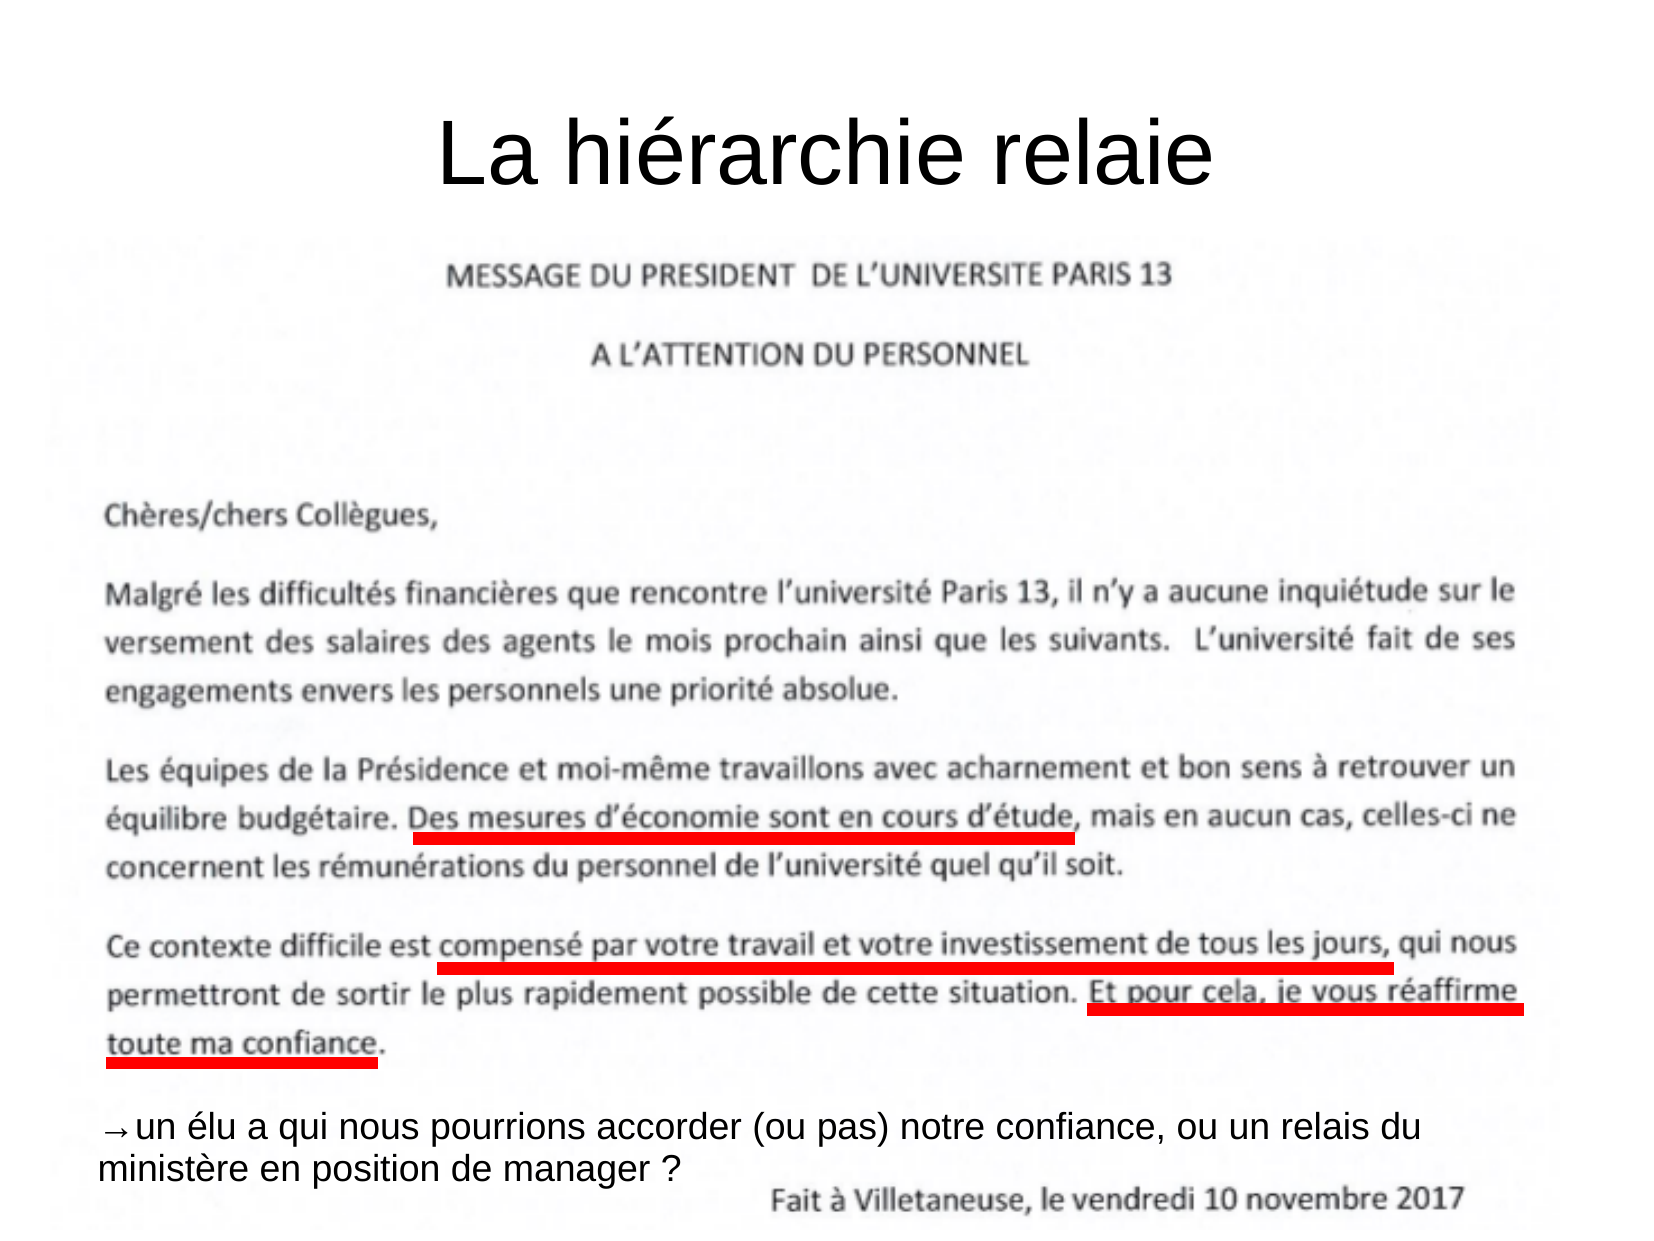

# La hiérarchie relaie
→un élu a qui nous pourrions accorder (ou pas) notre confiance, ou un relais du ministère en position de manager ?